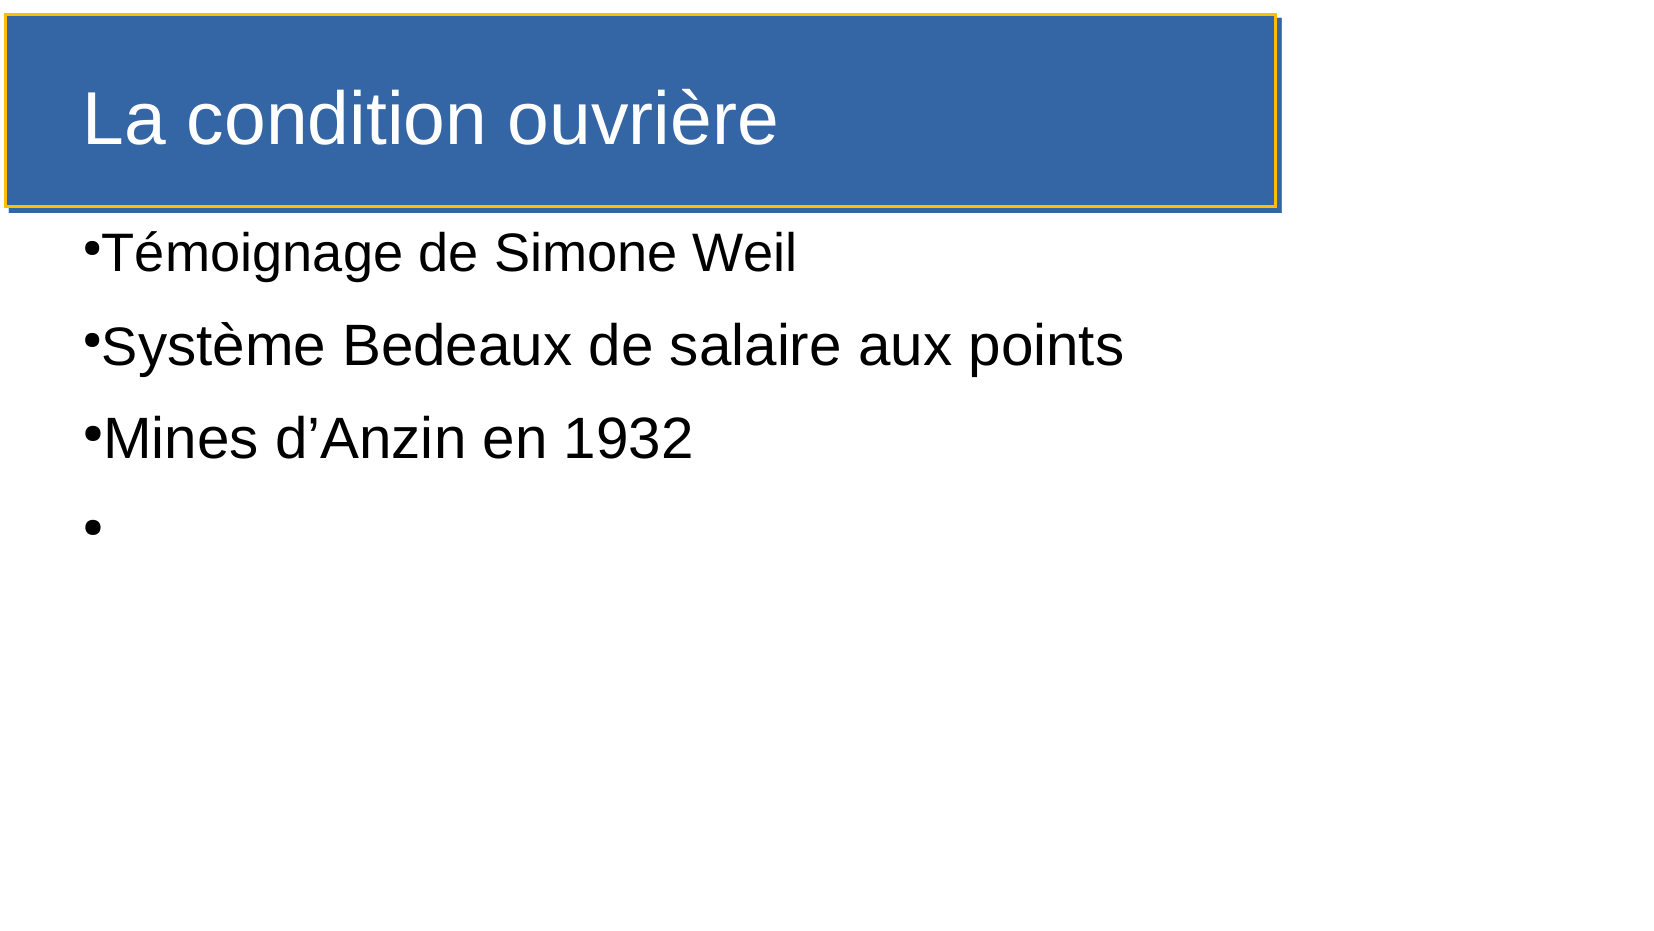

# La condition ouvrière
Témoignage de Simone Weil
Système Bedeaux de salaire aux points
Mines d’Anzin en 1932